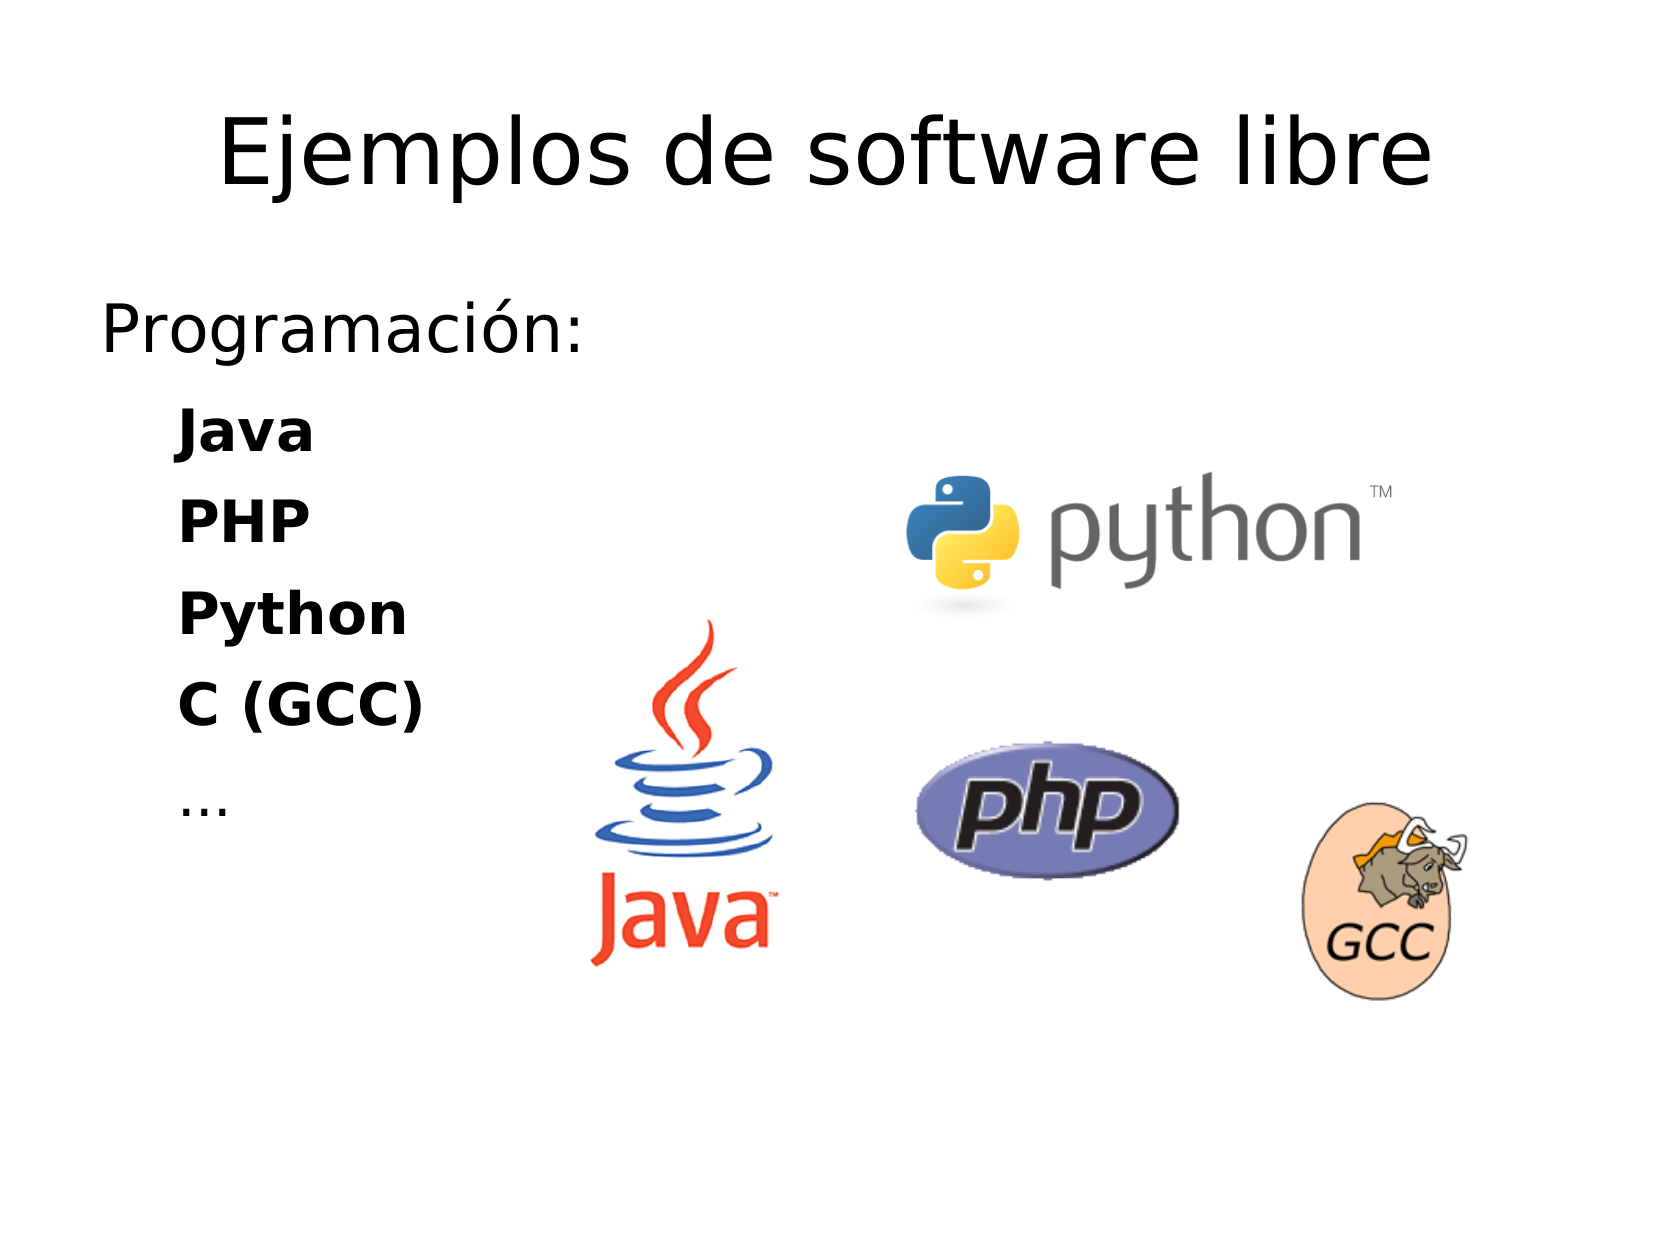

# Ejemplos de software libre
Programación:
Java
PHP
Python
C (GCC)
...